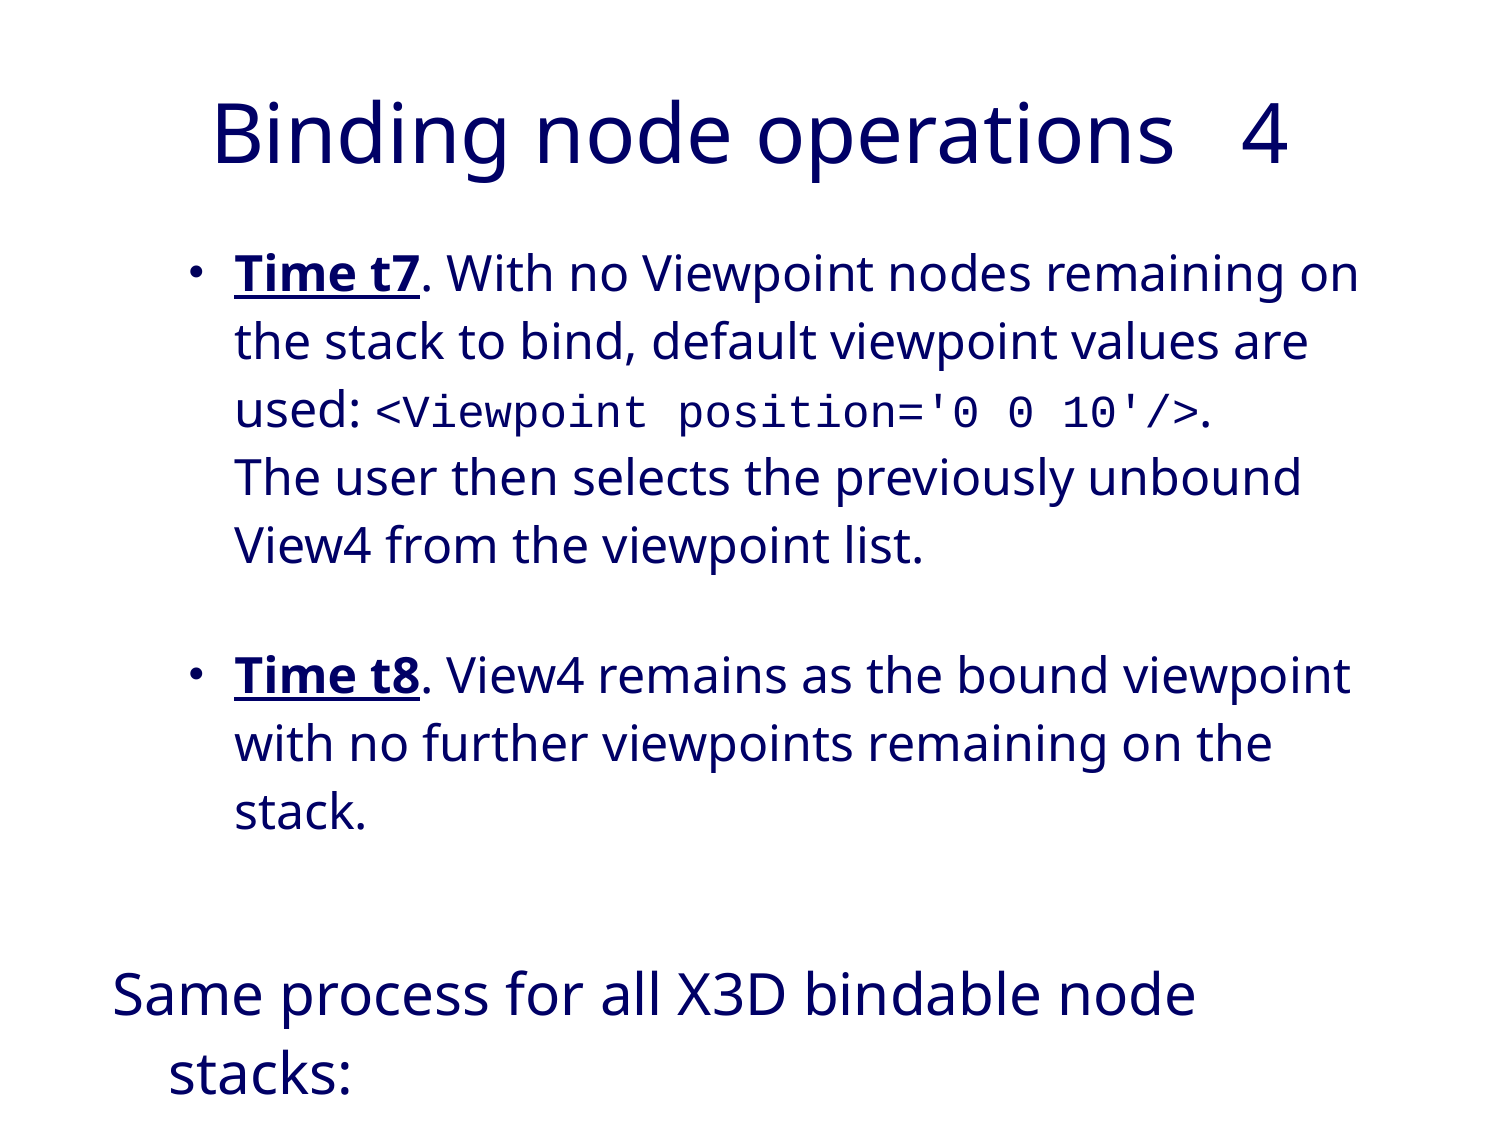

# Binding node operations 4
Time t7. With no Viewpoint nodes remaining on the stack to bind, default viewpoint values are used: <Viewpoint position='0 0 10'/>. The user then selects the previously unbound View4 from the viewpoint list.
Time t8. View4 remains as the bound viewpoint with no further viewpoints remaining on the stack.
Same process for all X3D bindable node stacks:
Viewpoint/OrthoViewpoint/GeoViewpoint, NavigationInfo/GeoViewpoint, Fog,
Background/TextureBackground